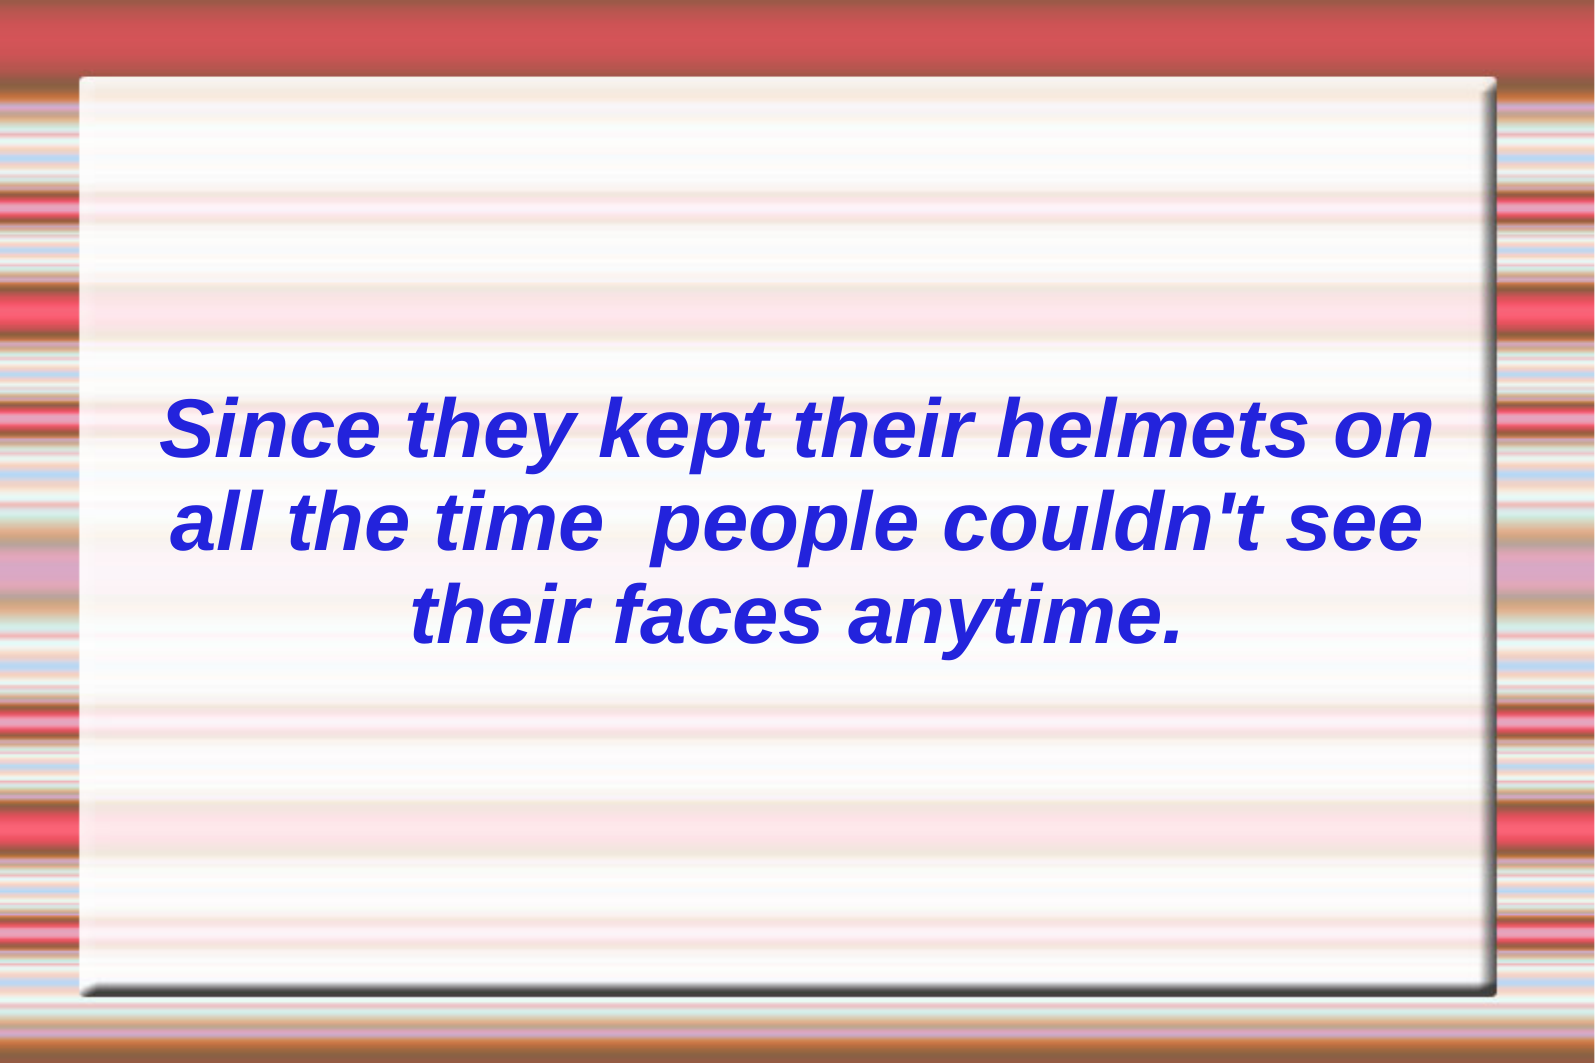

# Since they kept their helmets on all the time people couldn't see their faces anytime.